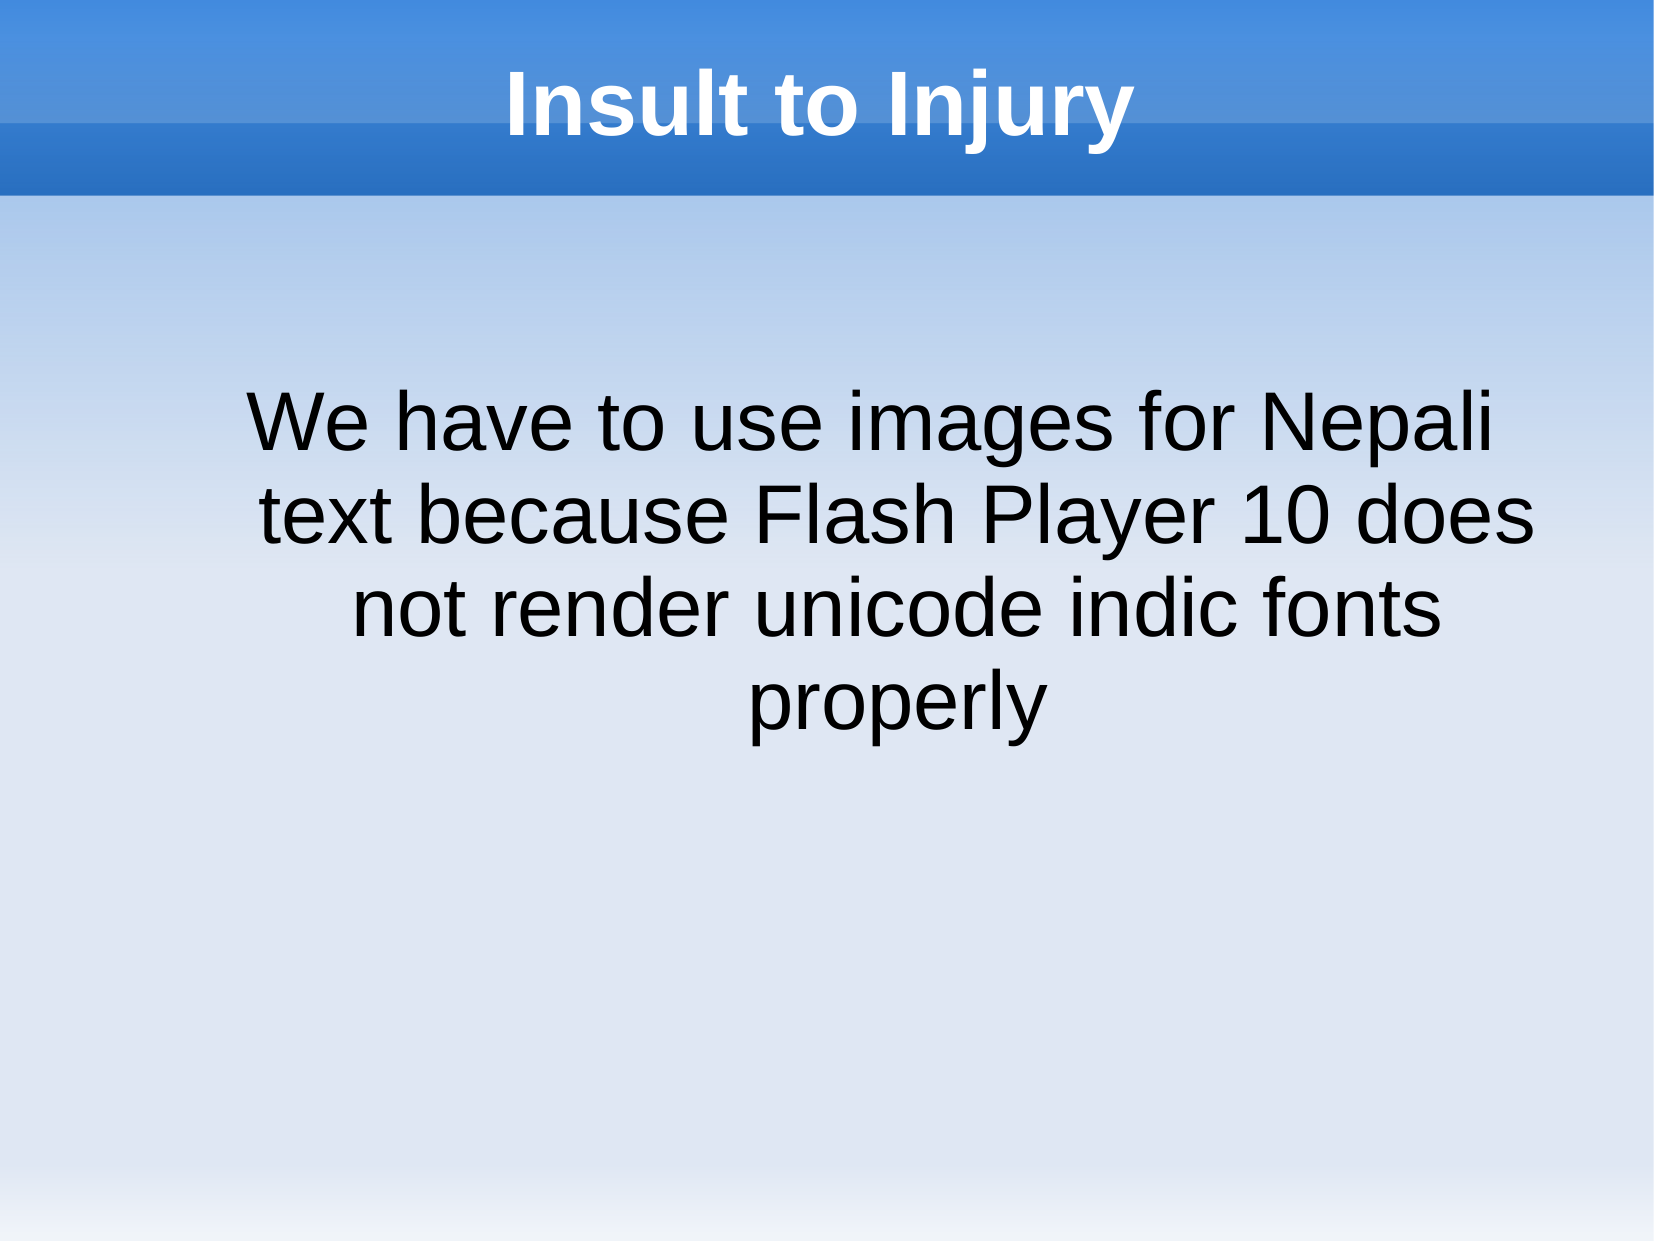

# Insult to Injury
We have to use images for Nepali text because Flash Player 10 does not render unicode indic fonts properly